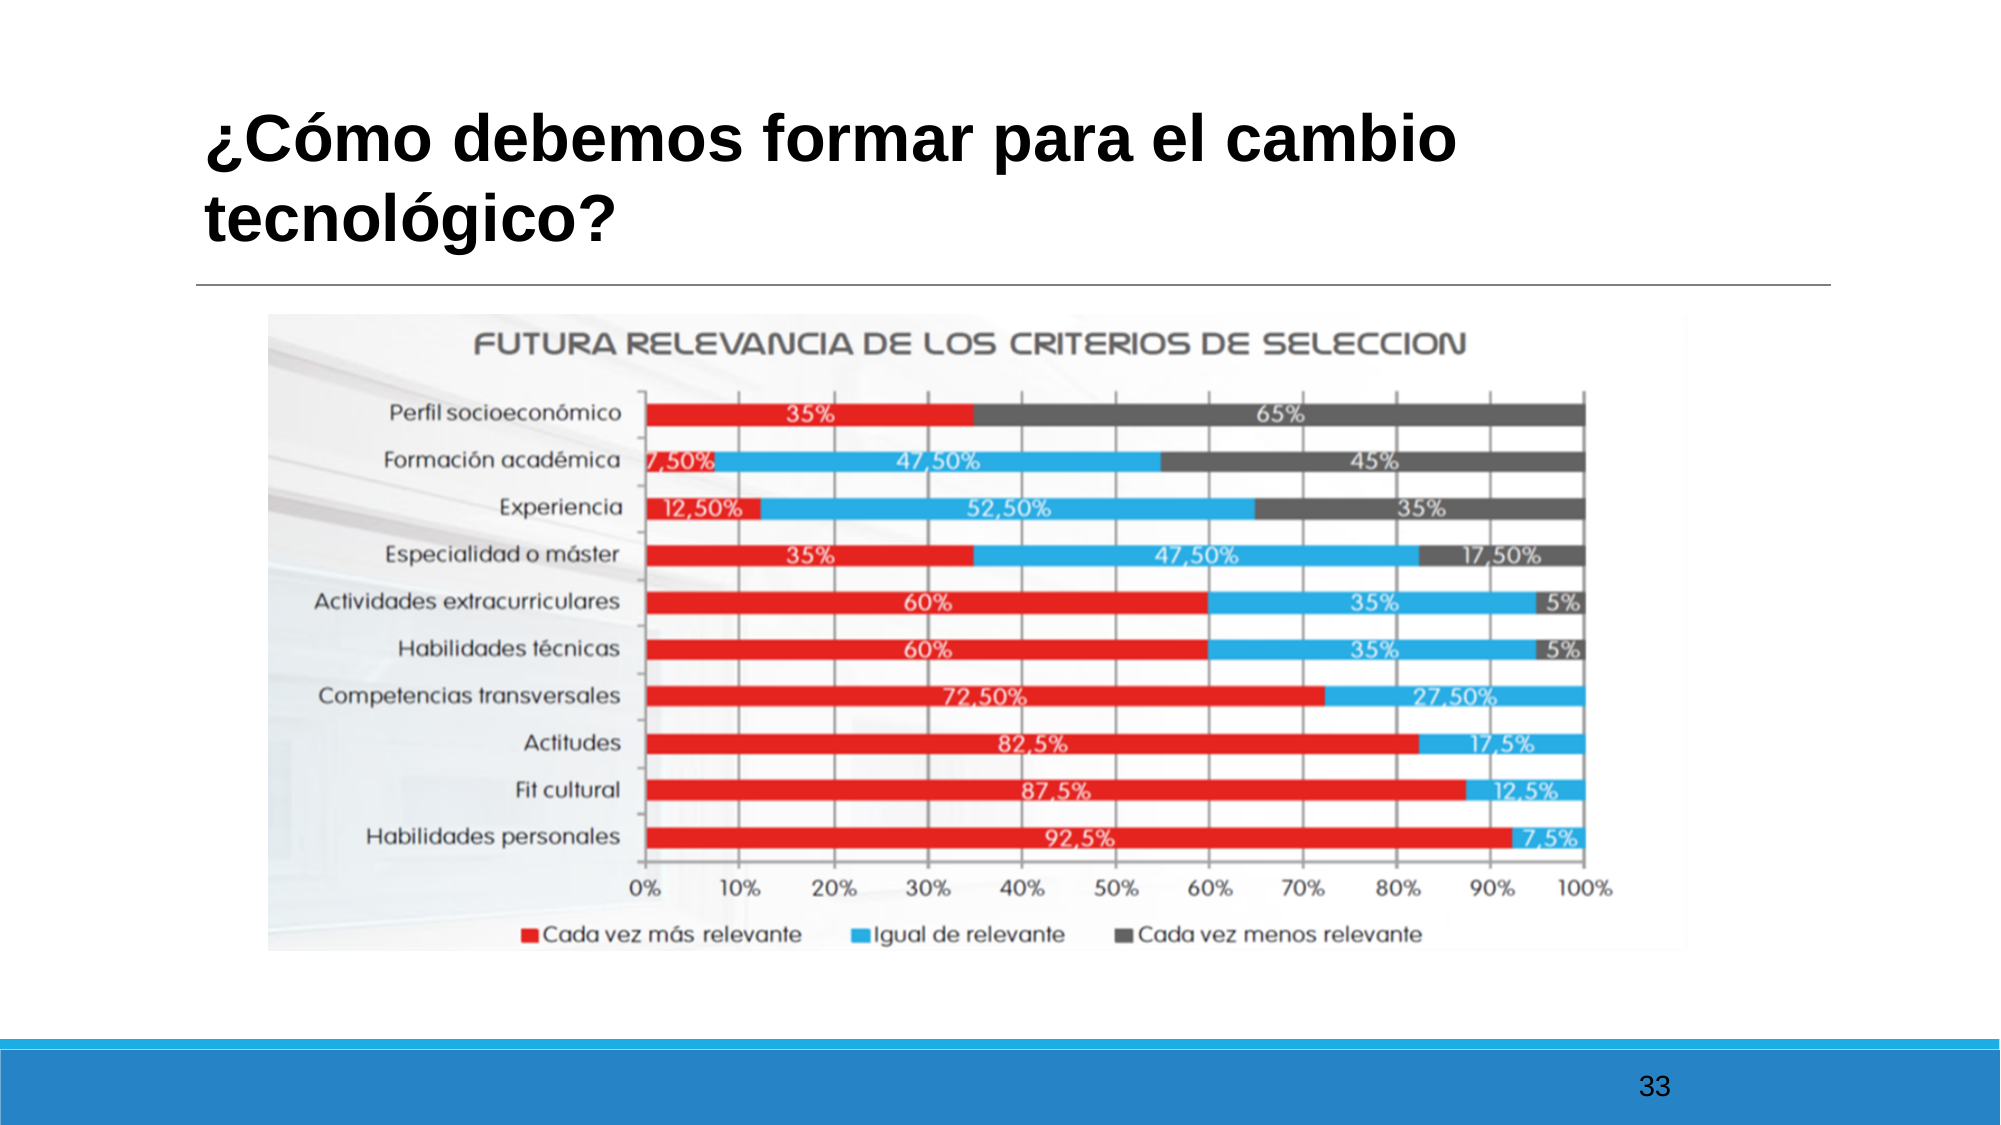

# ¿Cómo debemos formar para el cambio tecnológico?